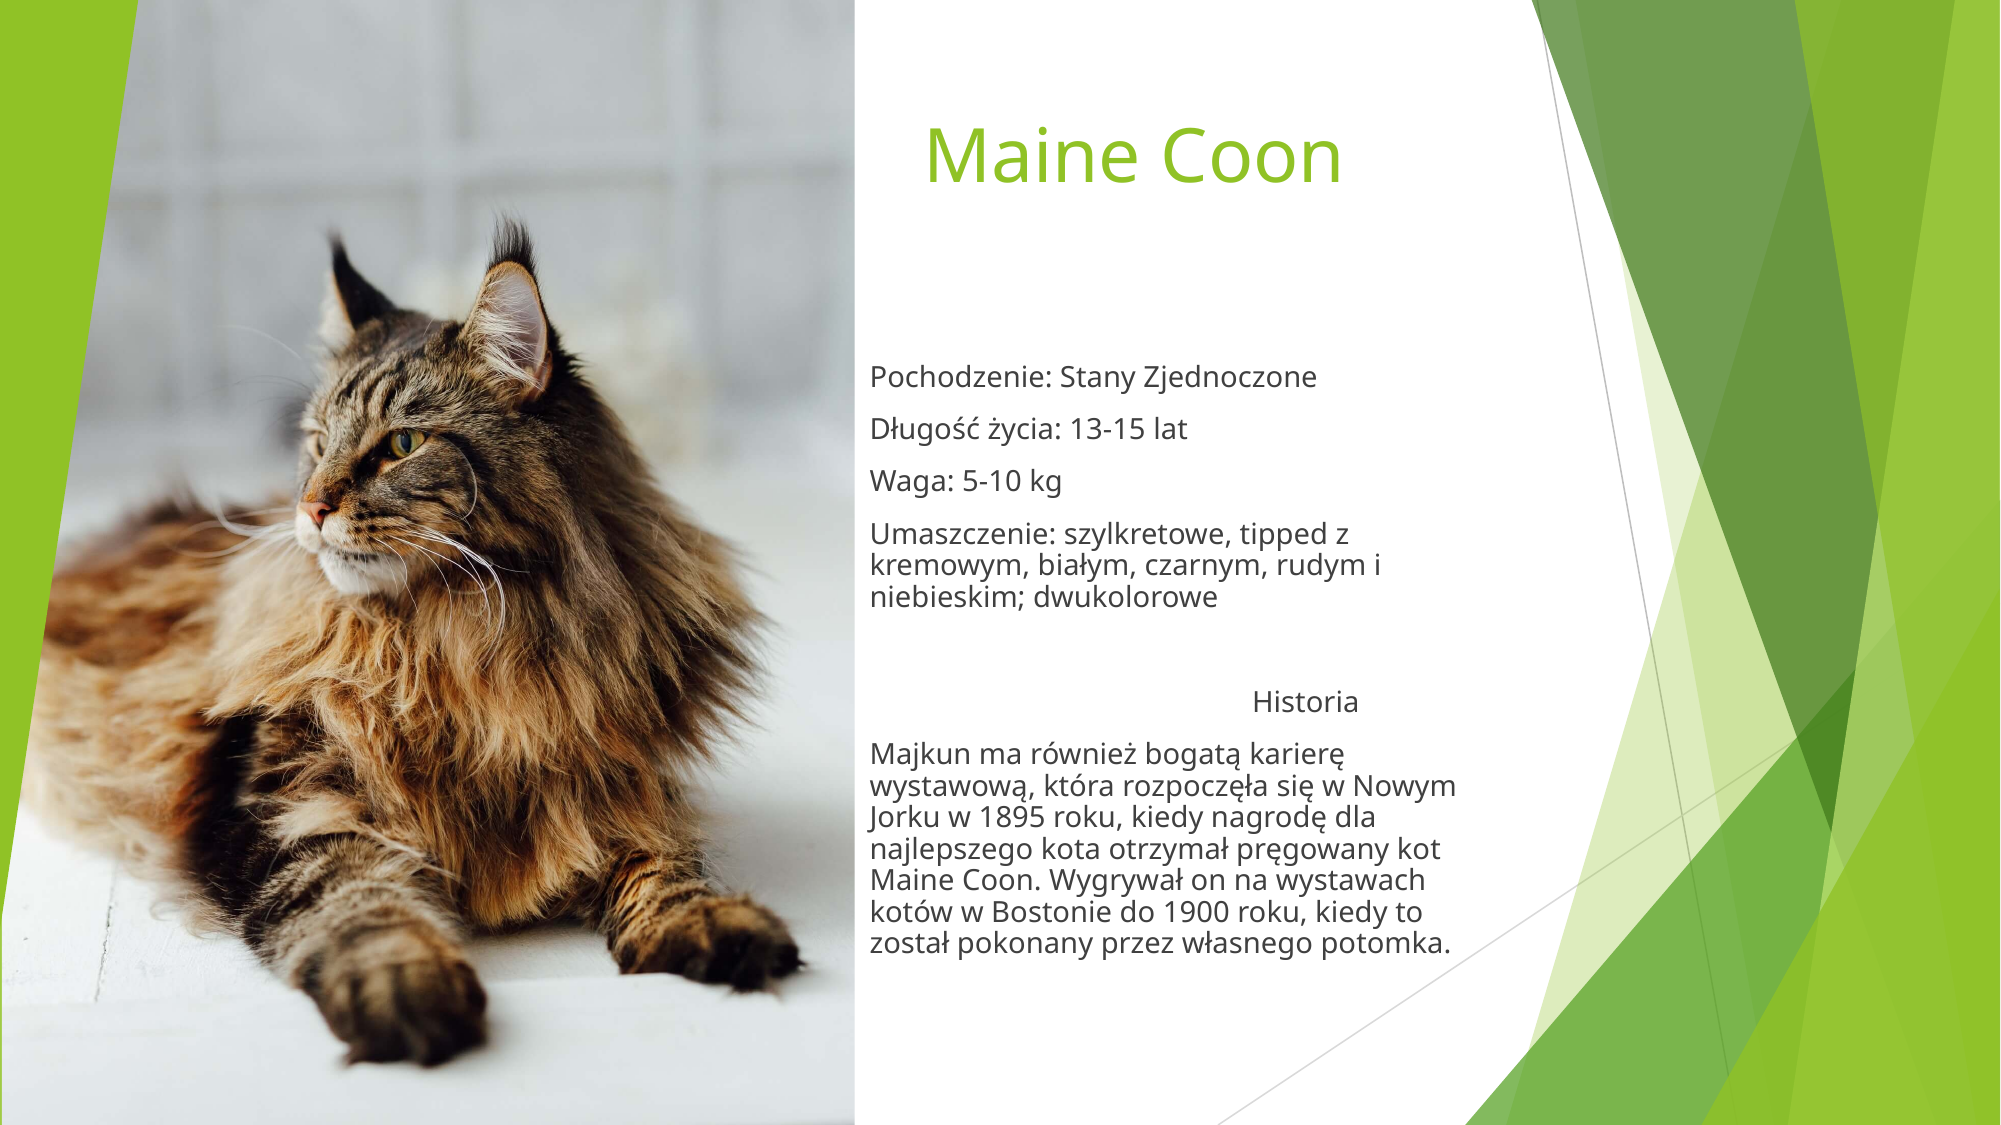

# Maine Coon
Pochodzenie: Stany Zjednoczone
Długość życia: 13-15 lat
Waga: 5-10 kg
Umaszczenie: szylkretowe, tipped z kremowym, białym, czarnym, rudym i niebieskim; dwukolorowe
 Historia
Majkun ma również bogatą karierę wystawową, która rozpoczęła się w Nowym Jorku w 1895 roku, kiedy nagrodę dla najlepszego kota otrzymał pręgowany kot Maine Coon. Wygrywał on na wystawach kotów w Bostonie do 1900 roku, kiedy to został pokonany przez własnego potomka.